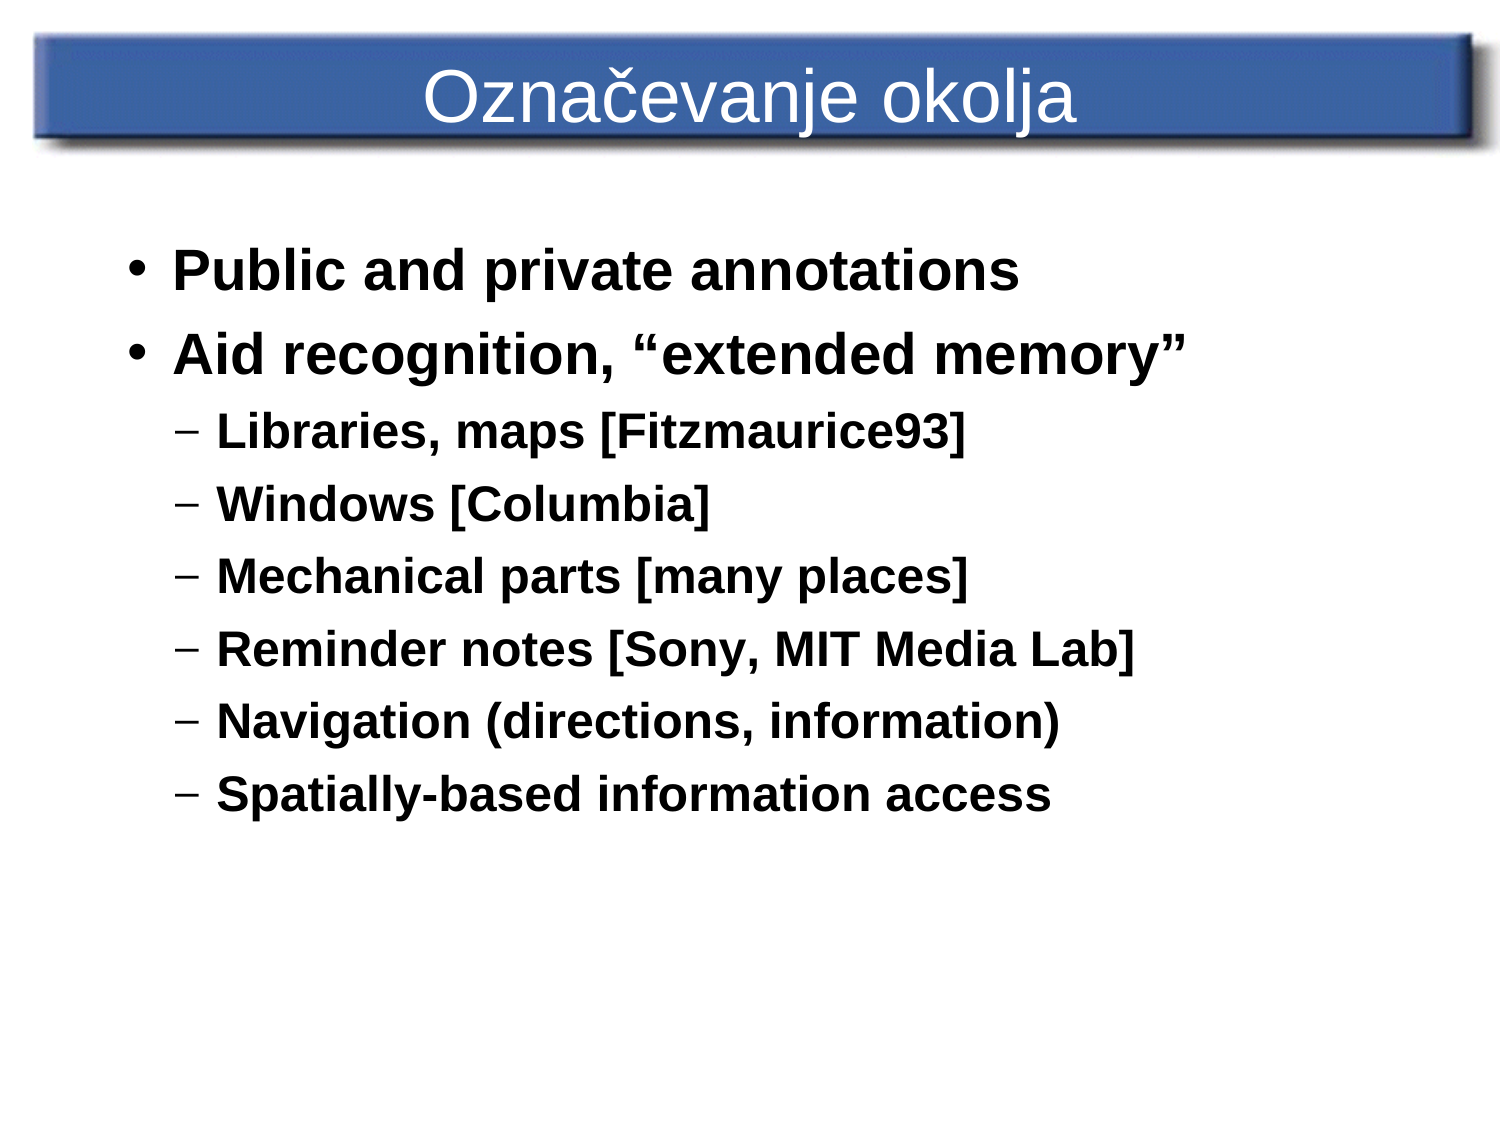

# Označevanje okolja
 Public and private annotations
 Aid recognition, “extended memory”
 Libraries, maps [Fitzmaurice93]
 Windows [Columbia]
 Mechanical parts [many places]
 Reminder notes [Sony, MIT Media Lab]
 Navigation (directions, information)
 Spatially-based information access